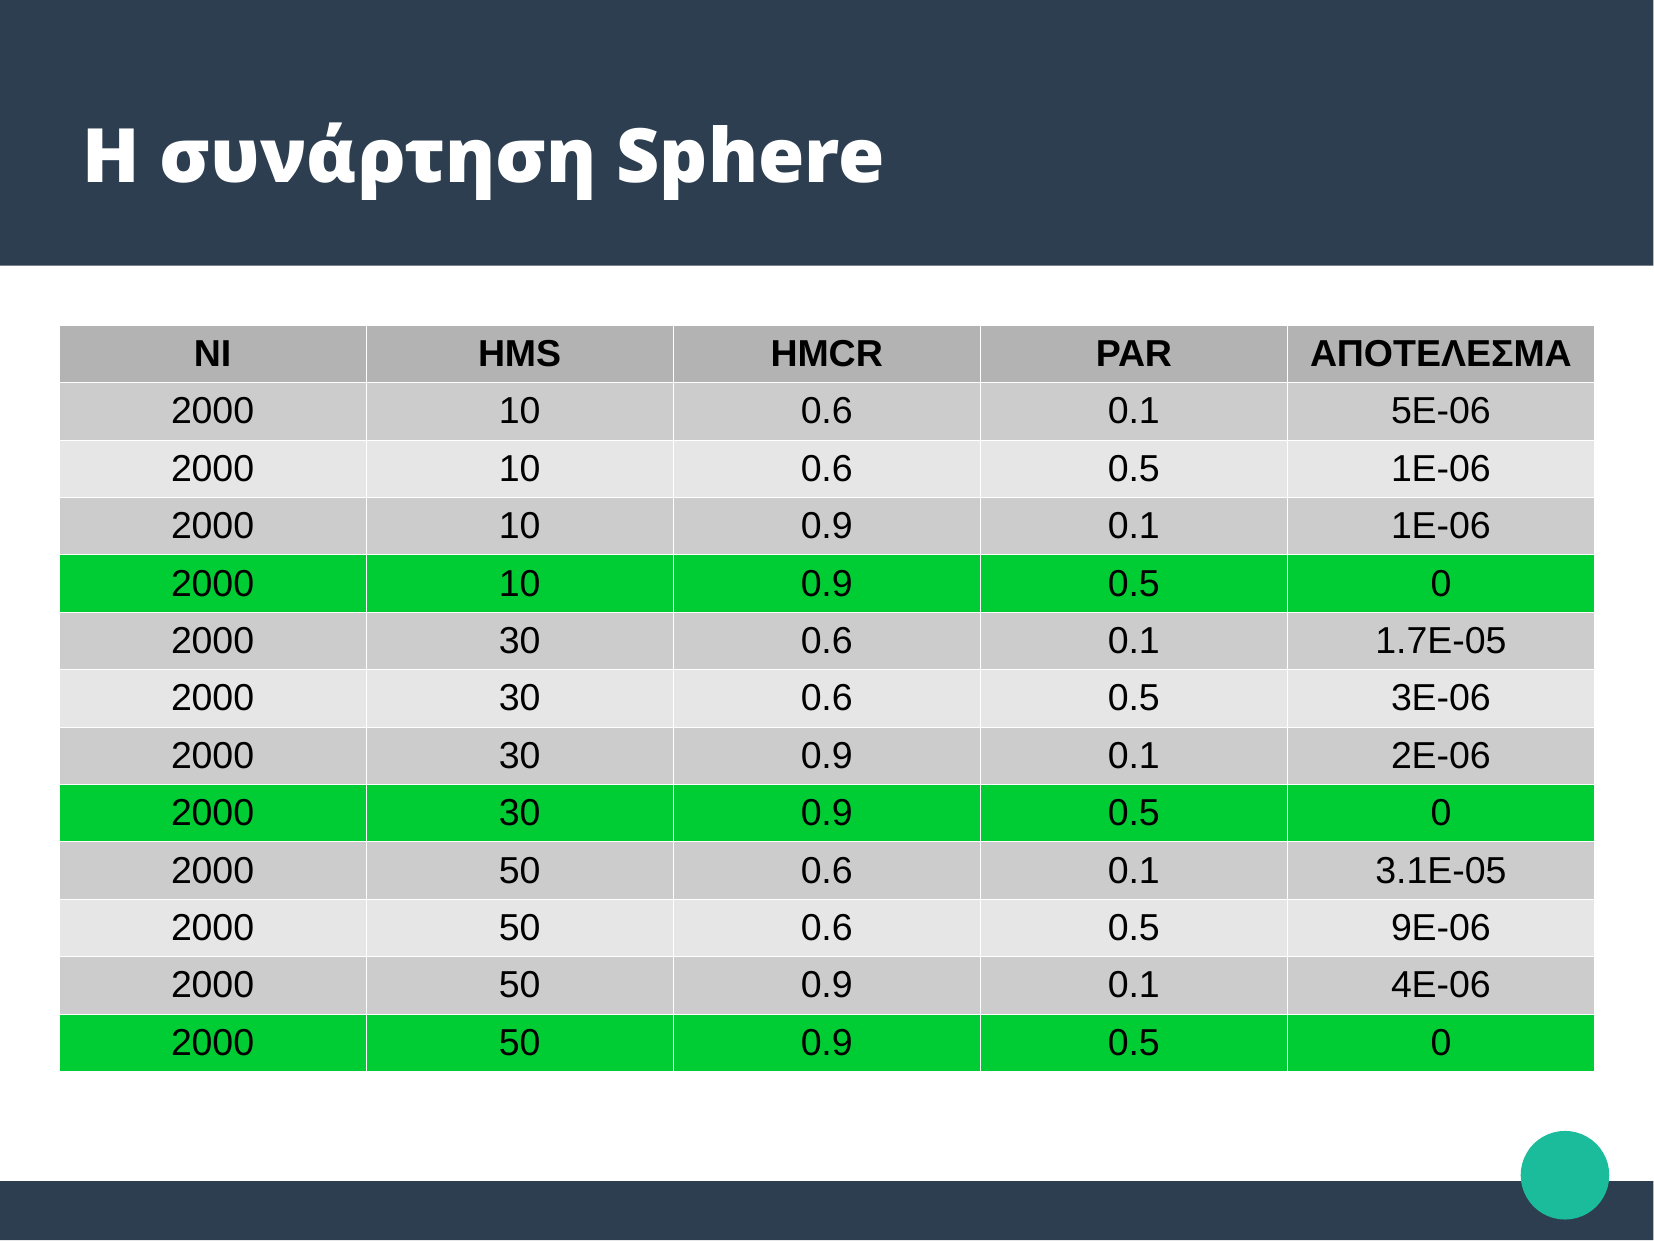

# Η συνάρτηση Sphere
| NI | HMS | HMCR | PAR | ΑΠΟΤΕΛΕΣΜΑ |
| --- | --- | --- | --- | --- |
| 2000 | 10 | 0.6 | 0.1 | 5E-06 |
| 2000 | 10 | 0.6 | 0.5 | 1E-06 |
| 2000 | 10 | 0.9 | 0.1 | 1E-06 |
| 2000 | 10 | 0.9 | 0.5 | 0 |
| 2000 | 30 | 0.6 | 0.1 | 1.7E-05 |
| 2000 | 30 | 0.6 | 0.5 | 3E-06 |
| 2000 | 30 | 0.9 | 0.1 | 2E-06 |
| 2000 | 30 | 0.9 | 0.5 | 0 |
| 2000 | 50 | 0.6 | 0.1 | 3.1E-05 |
| 2000 | 50 | 0.6 | 0.5 | 9E-06 |
| 2000 | 50 | 0.9 | 0.1 | 4E-06 |
| 2000 | 50 | 0.9 | 0.5 | 0 |